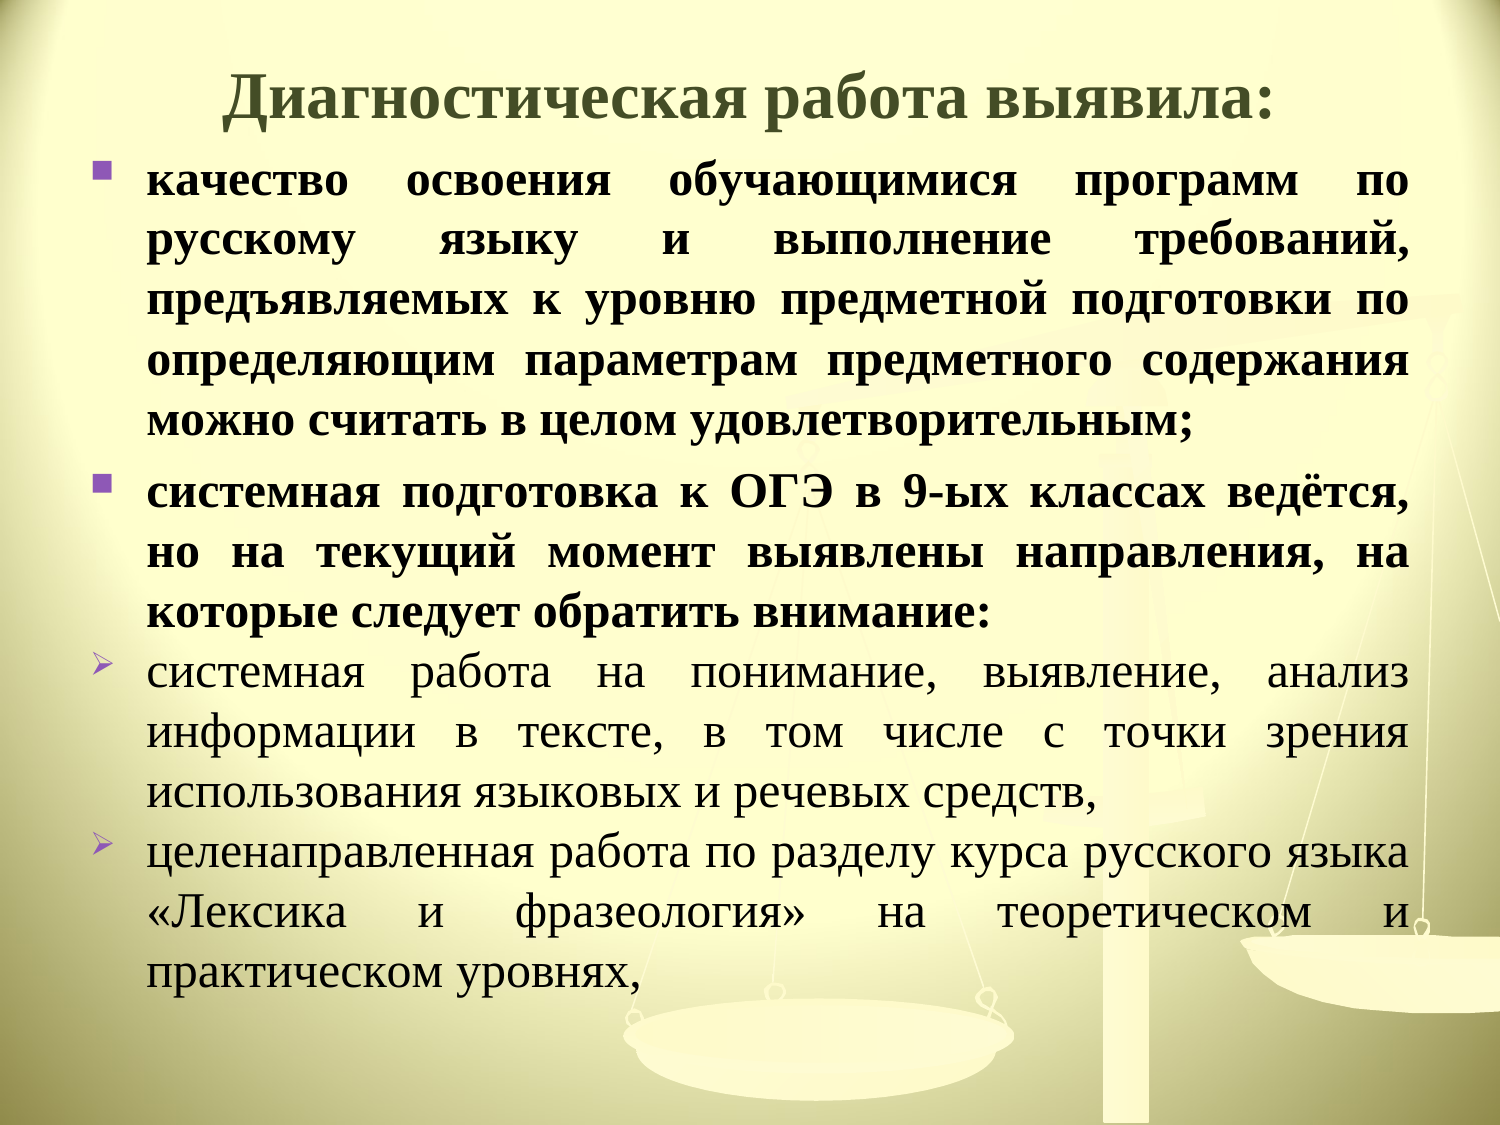

# Диагностическая работа выявила:
качество освоения обучающимися программ по русскому языку и выполнение требований, предъявляемых к уровню предметной подготовки по определяющим параметрам предметного содержания можно считать в целом удовлетворительным;
системная подготовка к ОГЭ в 9-ых классах ведётся, но на текущий момент выявлены направления, на которые следует обратить внимание:
системная работа на понимание, выявление, анализ информации в тексте, в том числе с точки зрения использования языковых и речевых средств,
целенаправленная работа по разделу курса русского языка «Лексика и фразеология» на теоретическом и практическом уровнях,